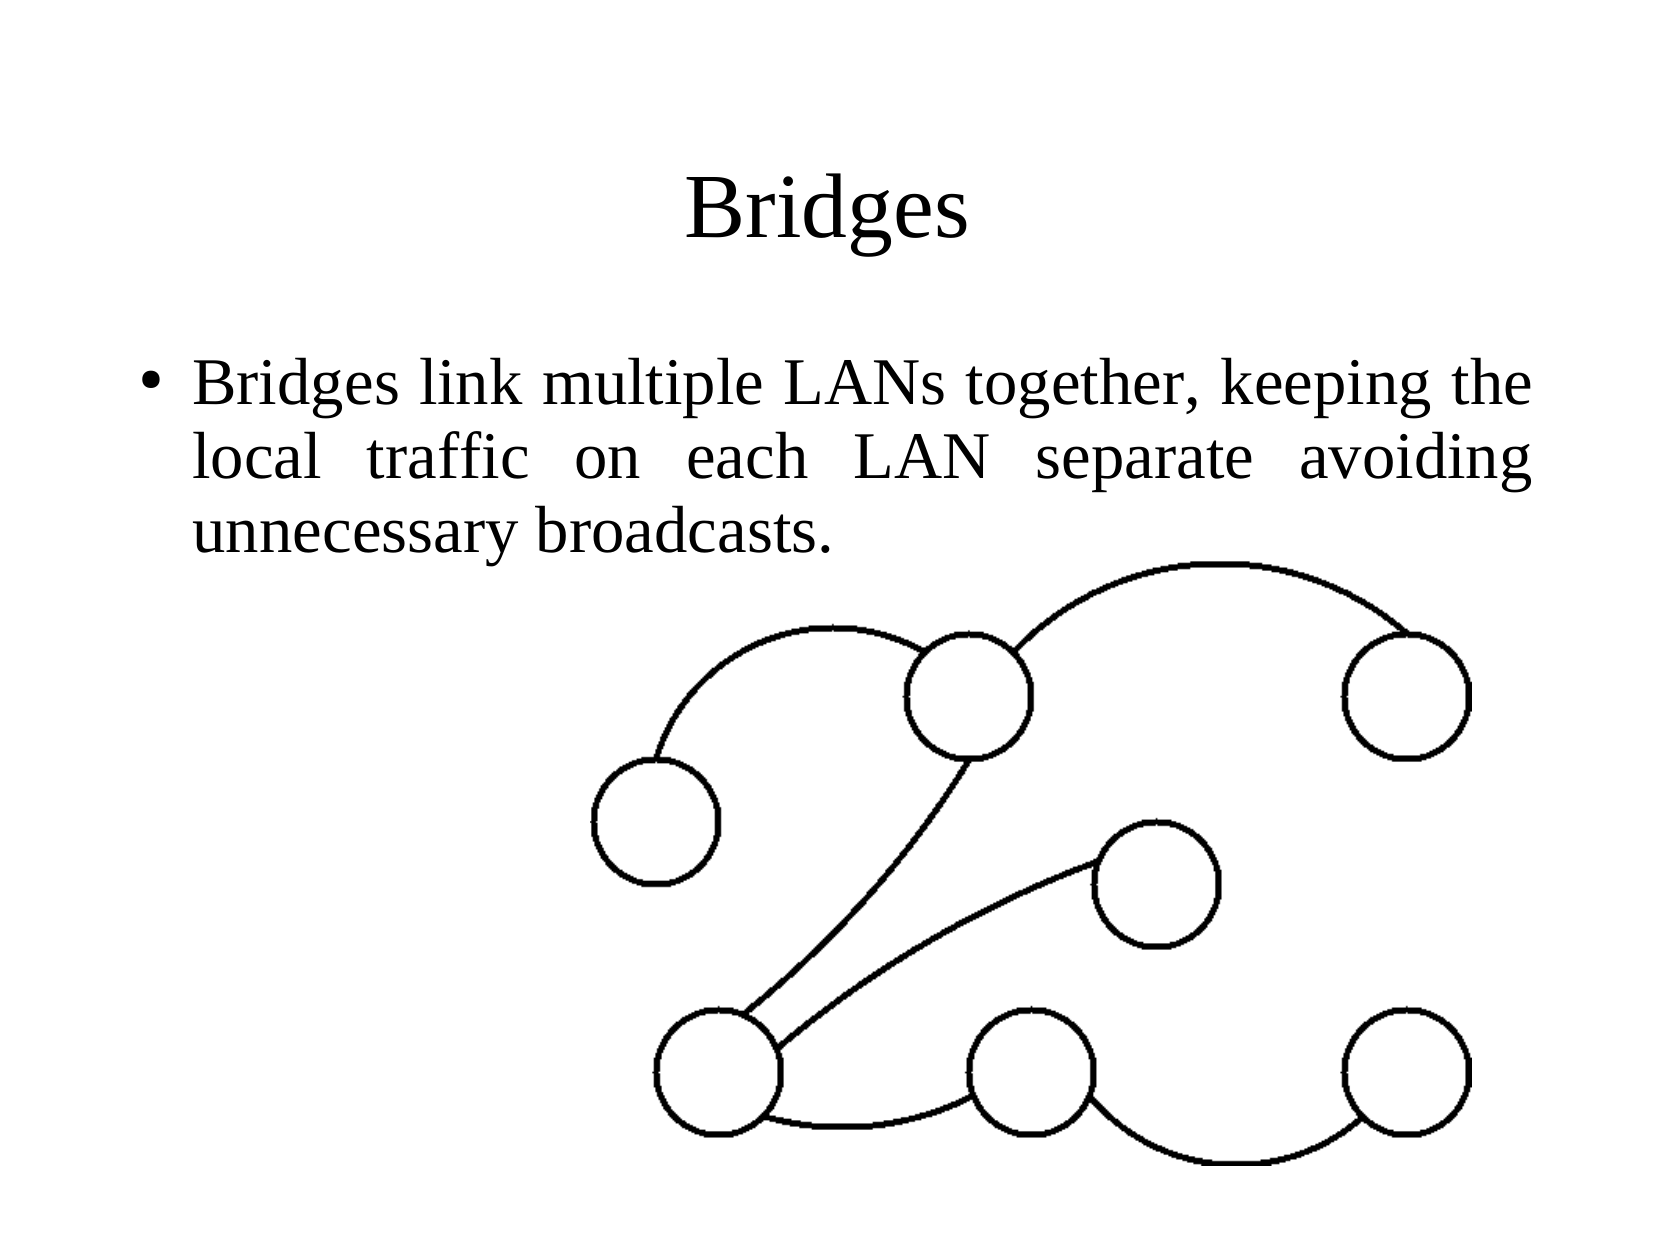

# Bridges
Bridges link multiple LANs together, keeping the local traffic on each LAN separate avoiding unnecessary broadcasts.